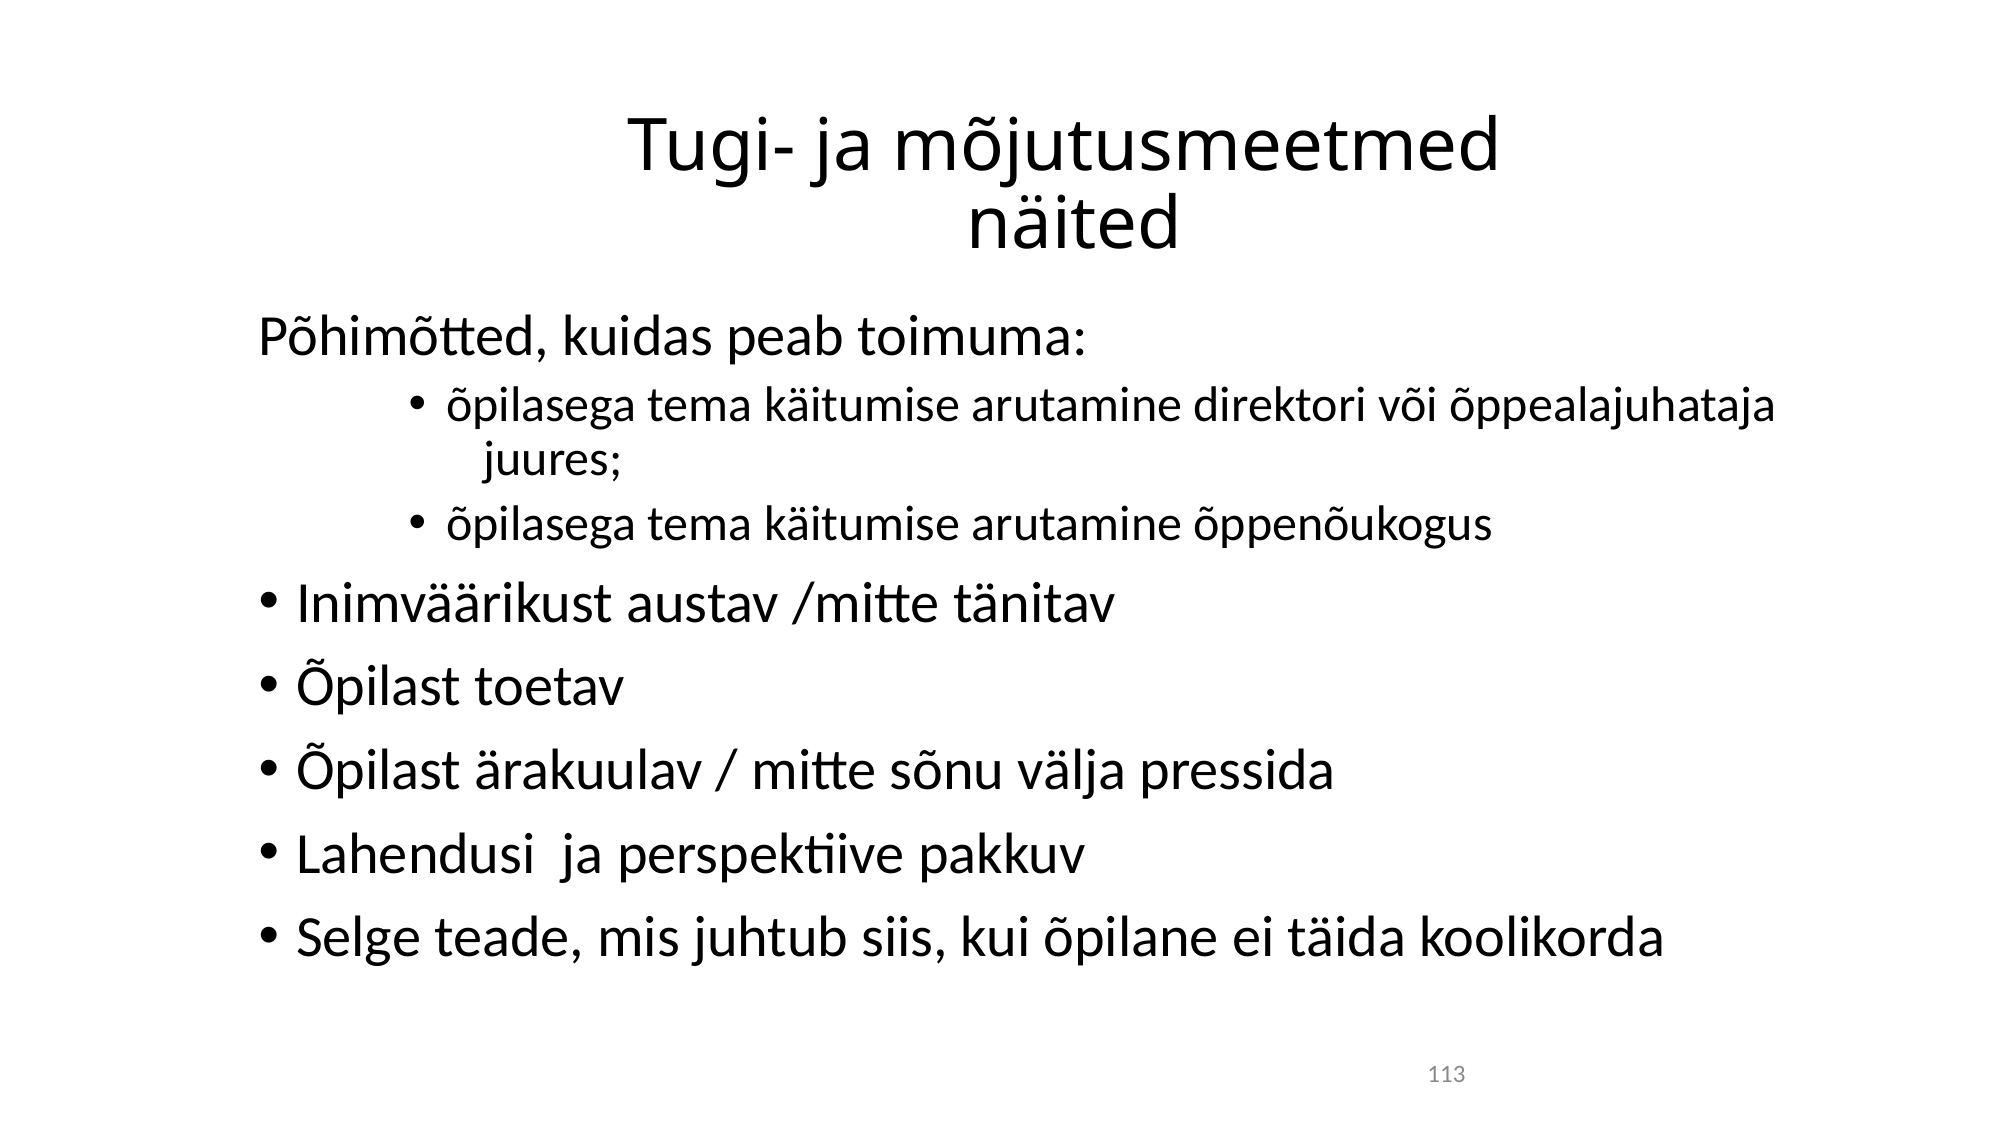

# Tugi- ja mõjutusmeetmed näited
Põhimõtted, kuidas peab toimuma:
õpilasega tema käitumise arutamine direktori või õppealajuhataja juures;
õpilasega tema käitumise arutamine õppenõukogus
Inimväärikust austav /mitte tänitav
Õpilast toetav
Õpilast ärakuulav / mitte sõnu välja pressida
Lahendusi ja perspektiive pakkuv
Selge teade, mis juhtub siis, kui õpilane ei täida koolikorda